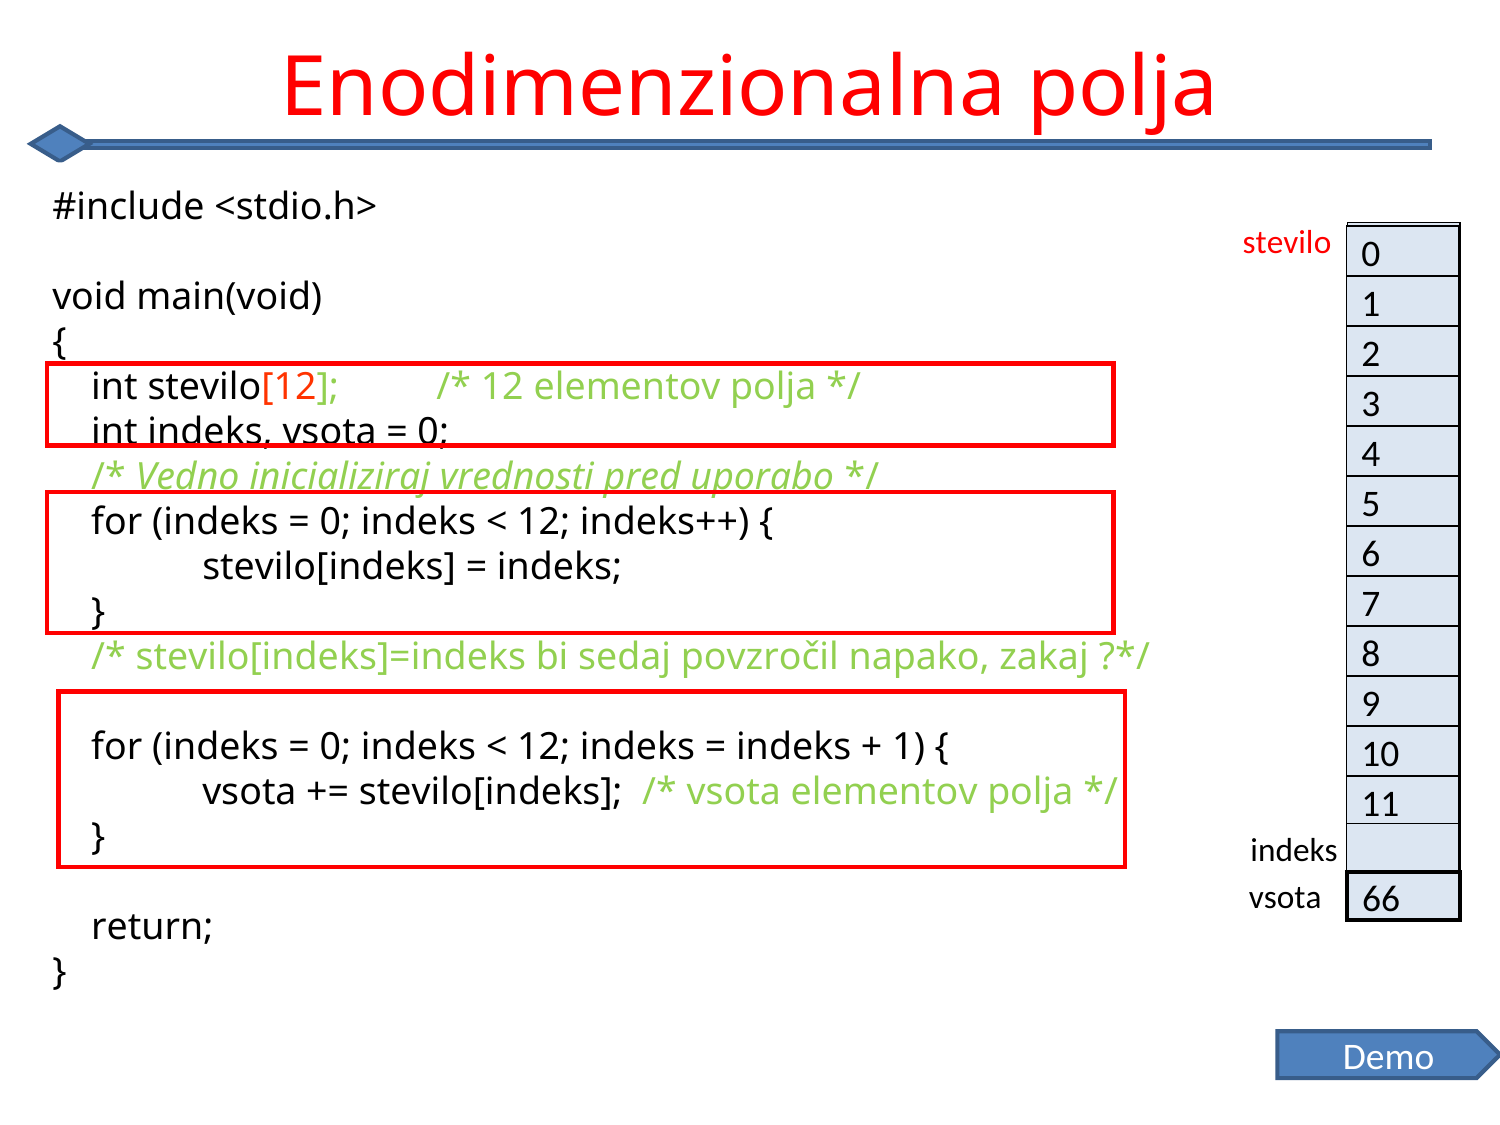

# Enodimenzionalna polja
#include <stdio.h>
void main(void)
{
 int stevilo[12]; /* 12 elementov polja */
 int indeks, vsota = 0;
 /* Vedno inicializiraj vrednosti pred uporabo */
 for (indeks = 0; indeks < 12; indeks++) {
	stevilo[indeks] = indeks;
 }
 /* stevilo[indeks]=indeks bi sedaj povzročil napako, zakaj ?*/
 for (indeks = 0; indeks < 12; indeks = indeks + 1) {
	vsota += stevilo[indeks]; /* vsota elementov polja */
 }
 return;
}
#include <stdio.h>
void main(void)
{
 int stevilo[12]; /* 12 elementov polja */
 int indeks, vsota = 0;
 /* Vedno inicializiraj vrednosti pred uporabo */
 for (indeks = 0; indeks < 12; indeks++) {
	stevilo[indeks] = indeks;
 }
 /* stevilo[indeks]=indeks bi sedaj povzročil napako, zakaj ?*/
 for (indeks = 0; indeks < 12; indeks = indeks + 1) {
	vsota += stevilo[indeks]; /* vsota elementov polja */
 }
 return;
}
stevilo
0
0
1
2
3
4
5
6
7
8
9
10
11
0
indeks
vsota
66
Demo